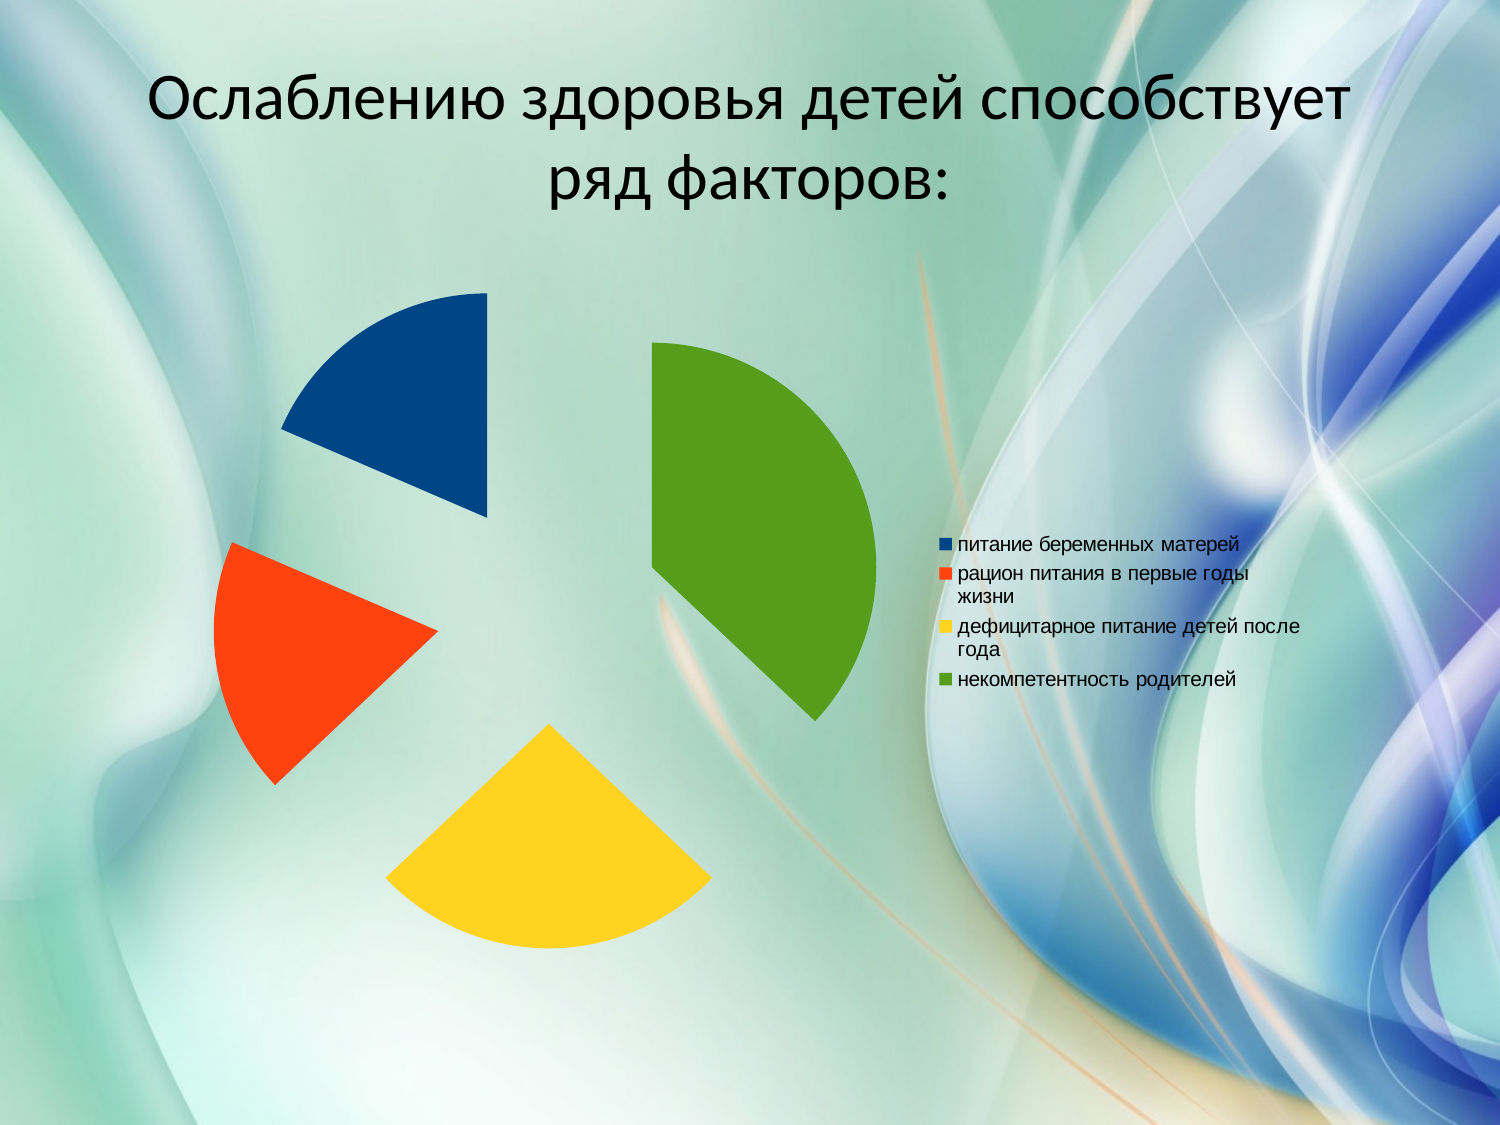

# Ослаблению здоровья детей способствует ряд факторов:
### Chart
| Category | Столбец 1 | Столбец 2 | Столбец 3 |
|---|---|---|---|
| питание беременных матерей | 5.0 | 3.2 | 4.54 |
| рацион питания в первые годы жизни | 5.0 | 8.8 | 9.65 |
| дефицитарное питание детей после года | 7.0 | 1.5 | 3.7 |
| некомпетентность родителей | 10.0 | 9.02 | 6.2 |